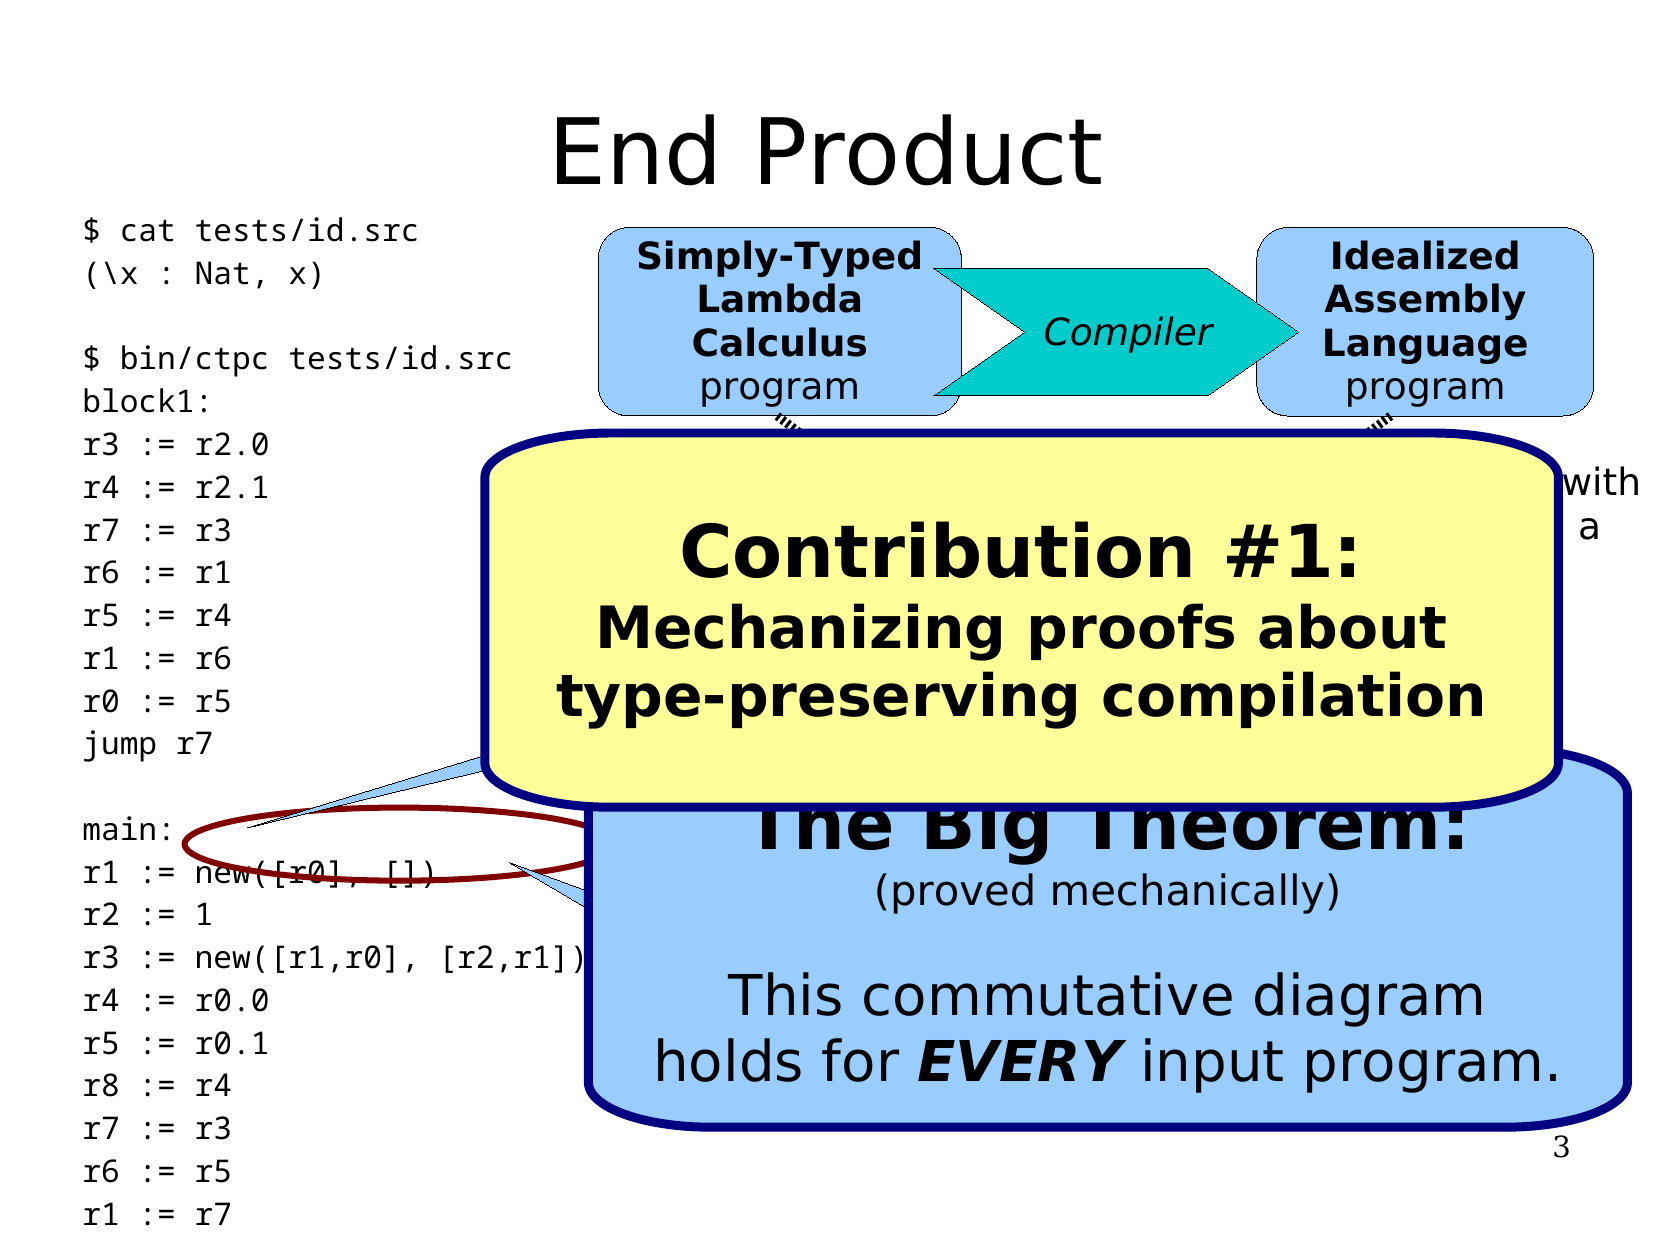

# End Product
$ cat tests/id.src
(\x : Nat, x)
$ bin/ctpc tests/id.src
block1:
r3 := r2.0
r4 := r2.1
r7 := r3
r6 := r1
r5 := r4
r1 := r6
r0 := r5
jump r7
main:
r1 := new([r0], [])
r2 := 1
r3 := new([r1,r0], [r2,r1])
r4 := r0.0
r5 := r0.1
r8 := r4
r7 := r3
r6 := r5
r1 := r7
r0 := r6
jump r8
Simply-Typed Lambda Calculus program
Idealized Assembly Language program
 Compiler
Evaluates
to:
n
Terminates with this value in a designated register:
Contribution #1:
Mechanizing proofs about type-preserving compilation
Memory allocation “pseudo-instruction”
The Big Theorem:
(proved mechanically)
This commutative diagram holds for EVERY input program.
Garbage collection root registers
3